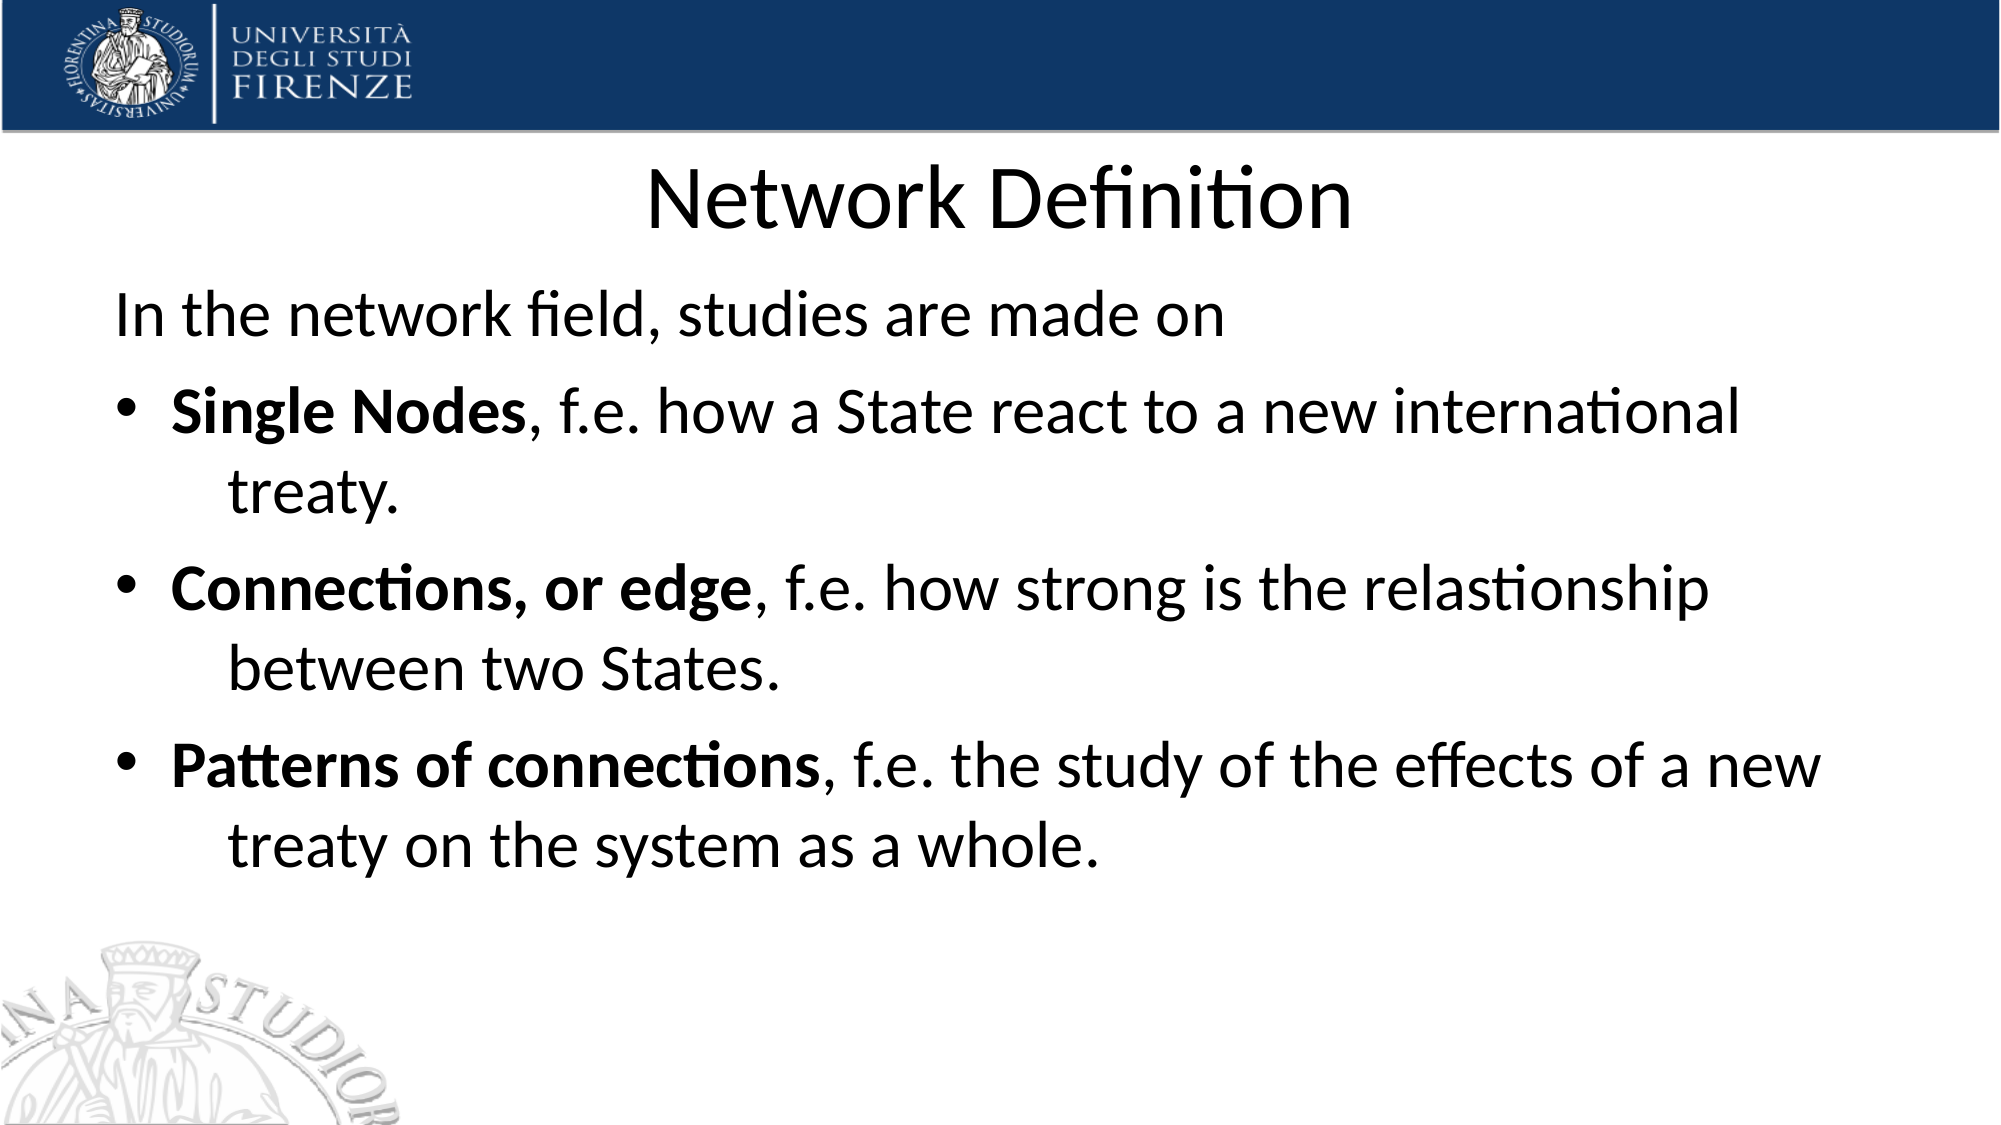

# Network Definition
In the network field, studies are made on
Single Nodes, f.e. how a State react to a new international 	treaty.
Connections, or edge, f.e. how strong is the relastionship 	between two States.
Patterns of connections, f.e. the study of the effects of a new 	treaty on the system as a whole.